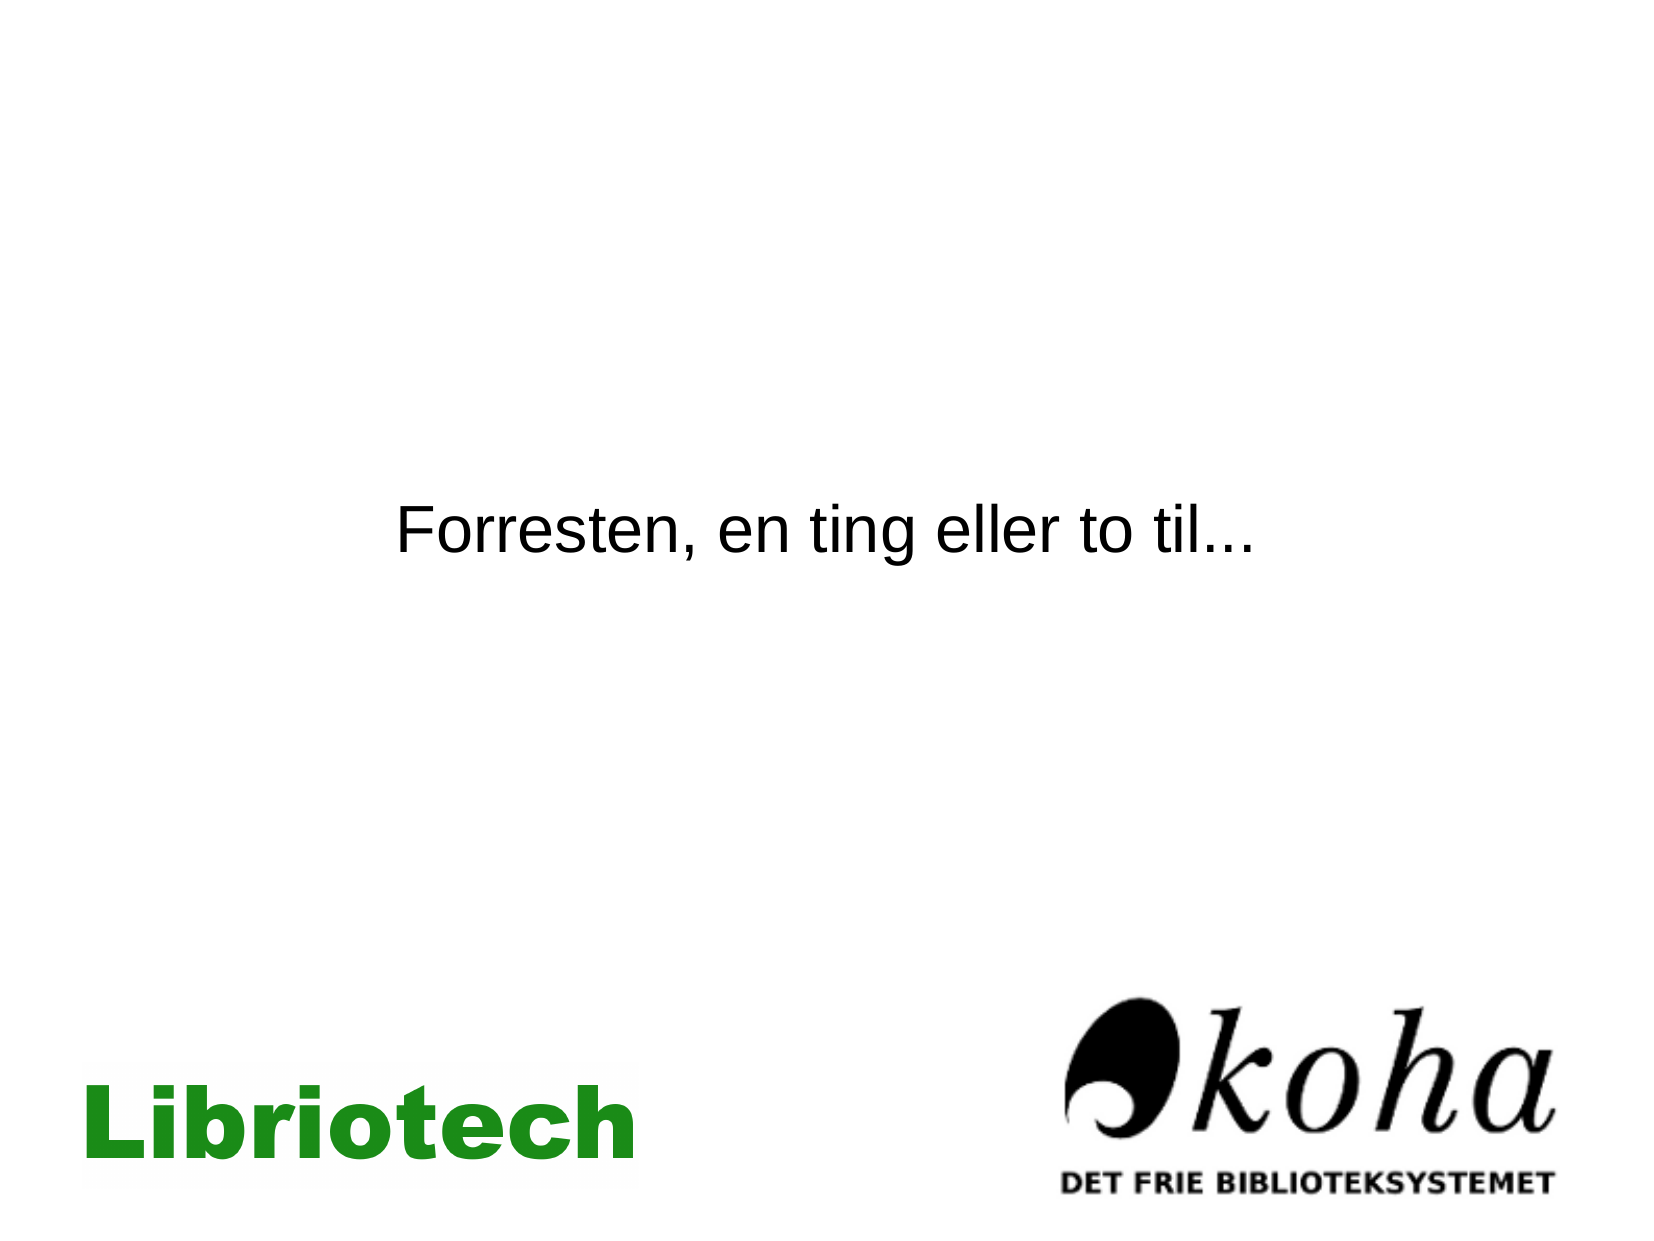

# Forresten, en ting eller to til...